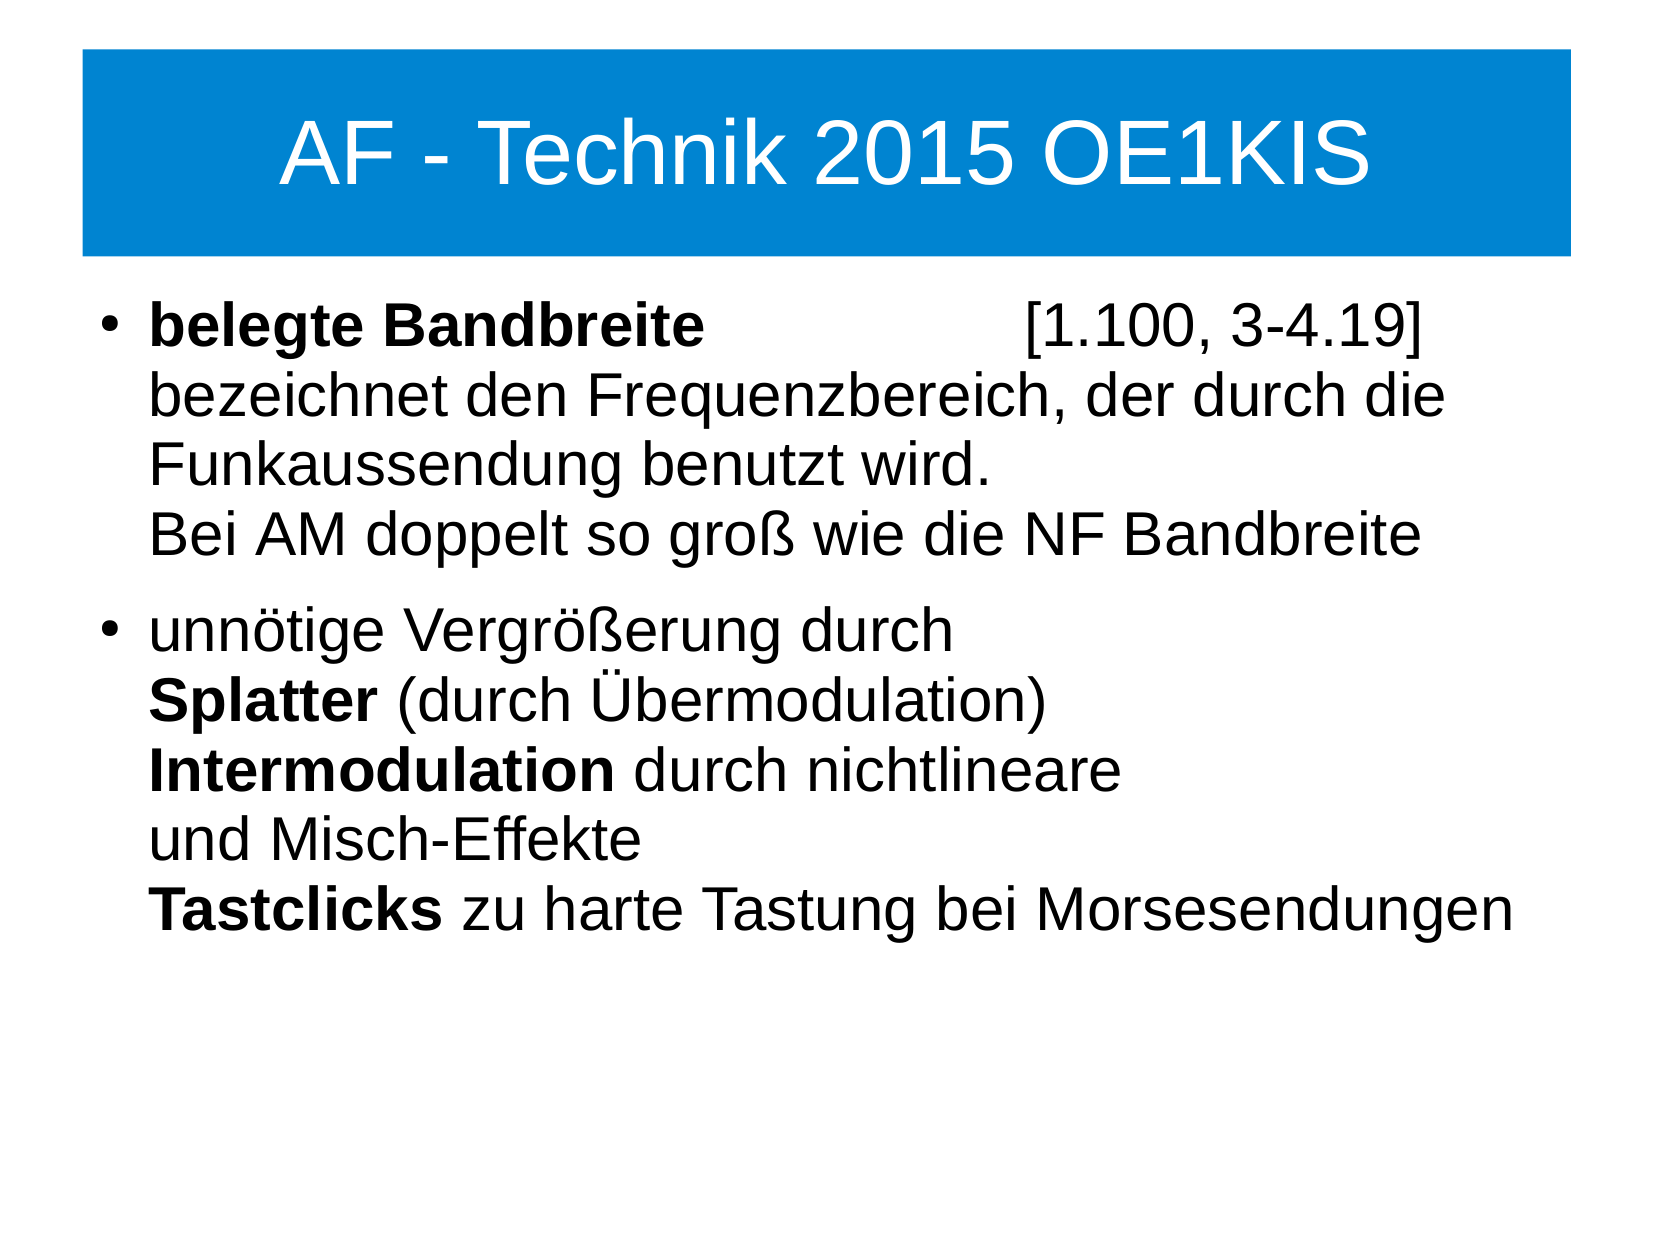

# AF - Technik 2015 OE1KIS
belegte Bandbreite										 [1.100, 3-4.19]
bezeichnet den Frequenzbereich, der durch die Funkaussendung benutzt wird.
Bei AM doppelt so groß wie die NF Bandbreite
unnötige Vergrößerung durch
Splatter (durch Übermodulation)
Intermodulation durch nichtlineare
und Misch-Effekte
Tastclicks zu harte Tastung bei Morsesendungen